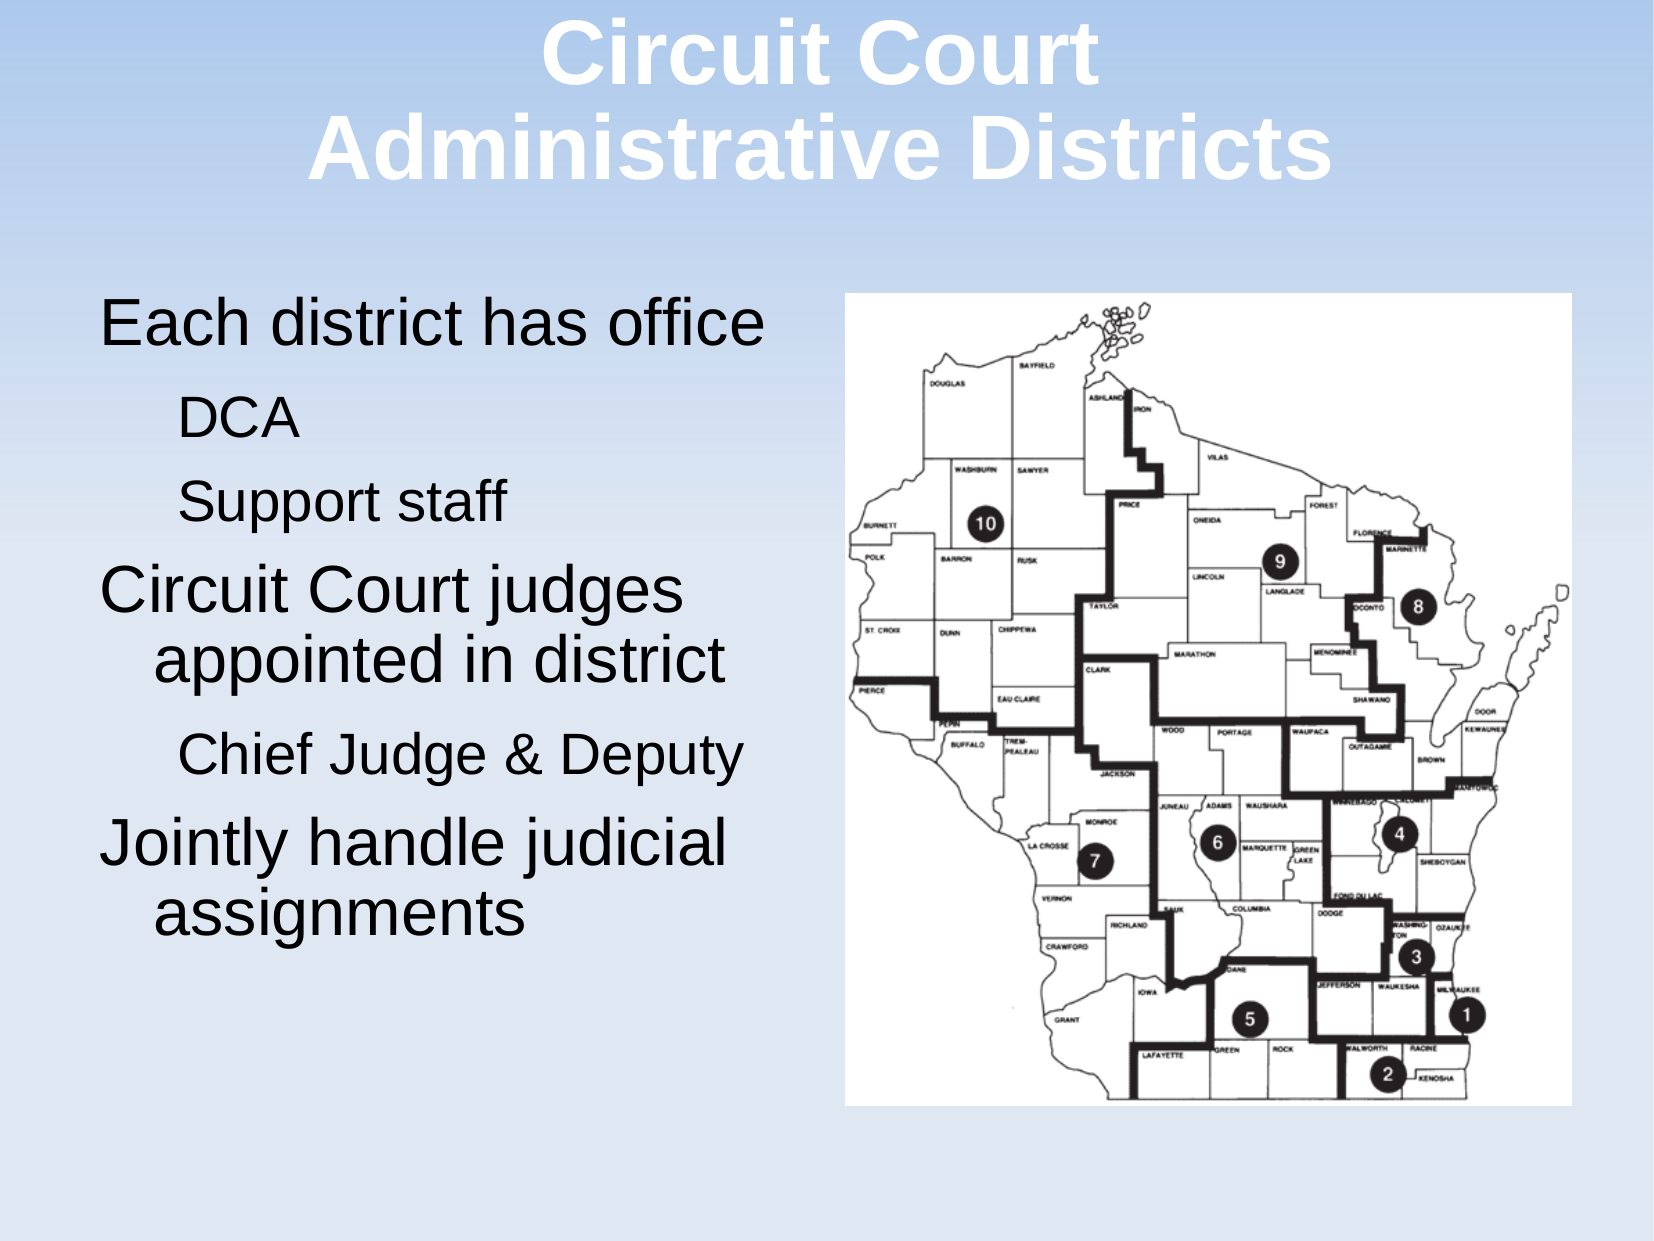

# Circuit Court Administrative Districts
Each district has office
DCA
Support staff
Circuit Court judges appointed in district
Chief Judge & Deputy
Jointly handle judicial assignments